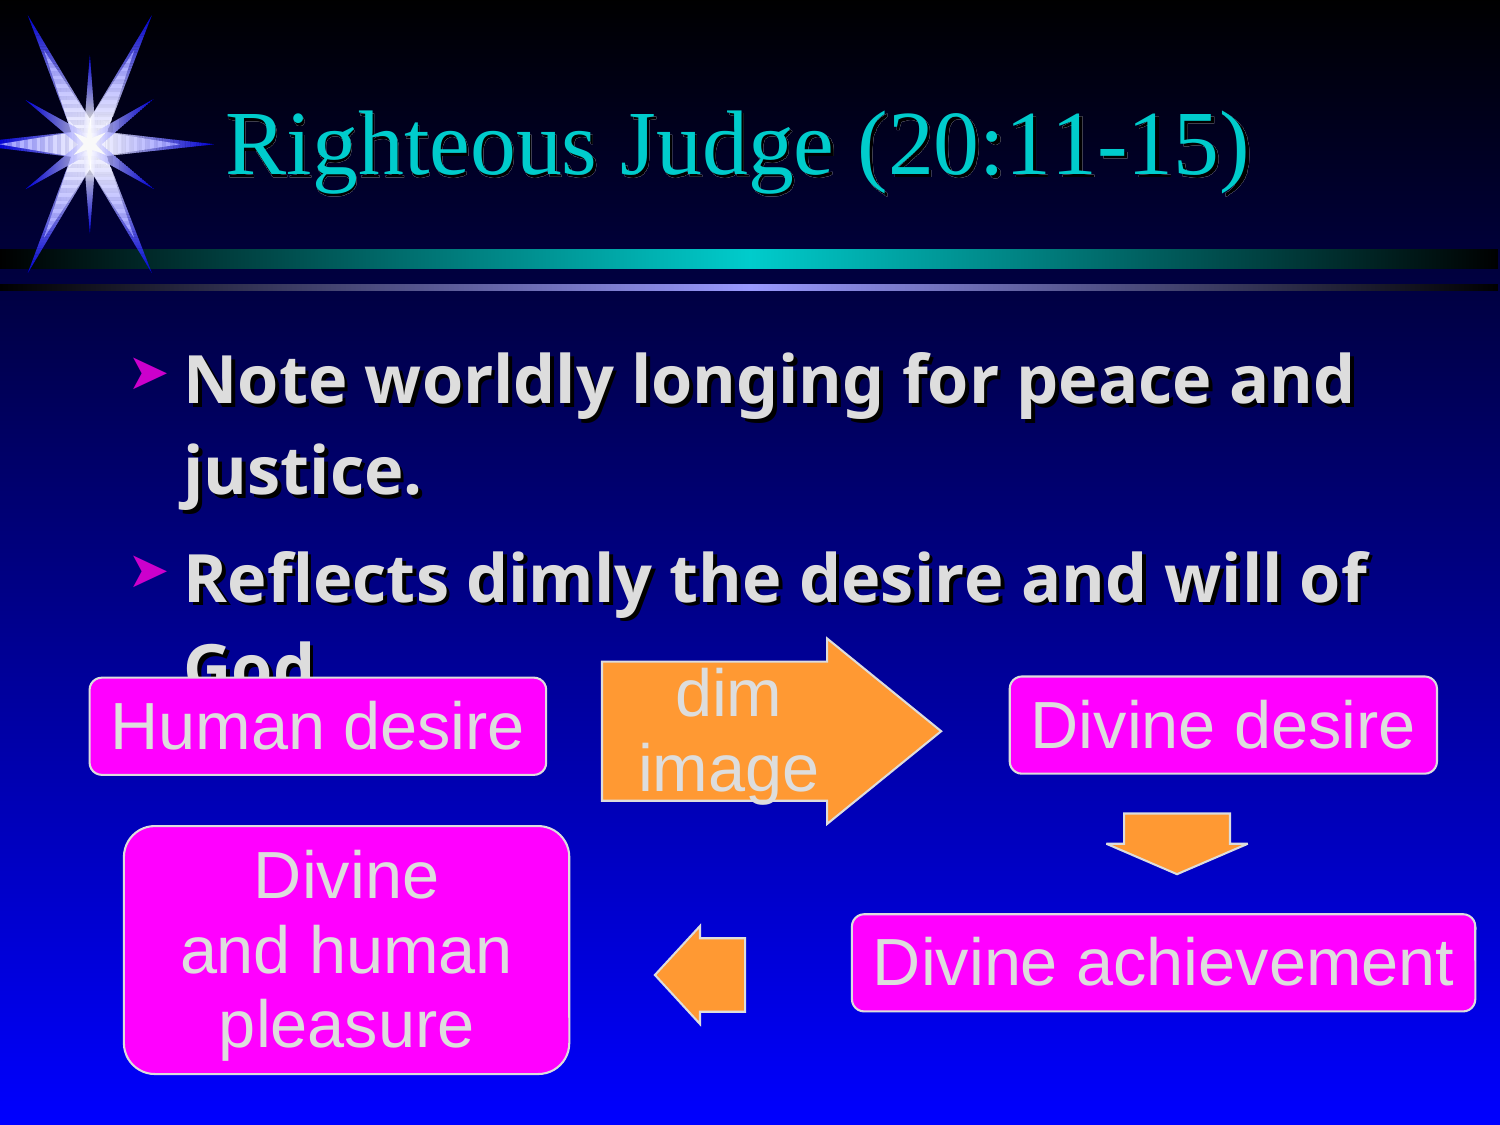

# Righteous Judge (20:11-15)
Note worldly longing for peace and justice.
Reflects dimly the desire and will of God.
dim
image
Divine desire
Human desire
Divine achievement
Divine
and human
pleasure